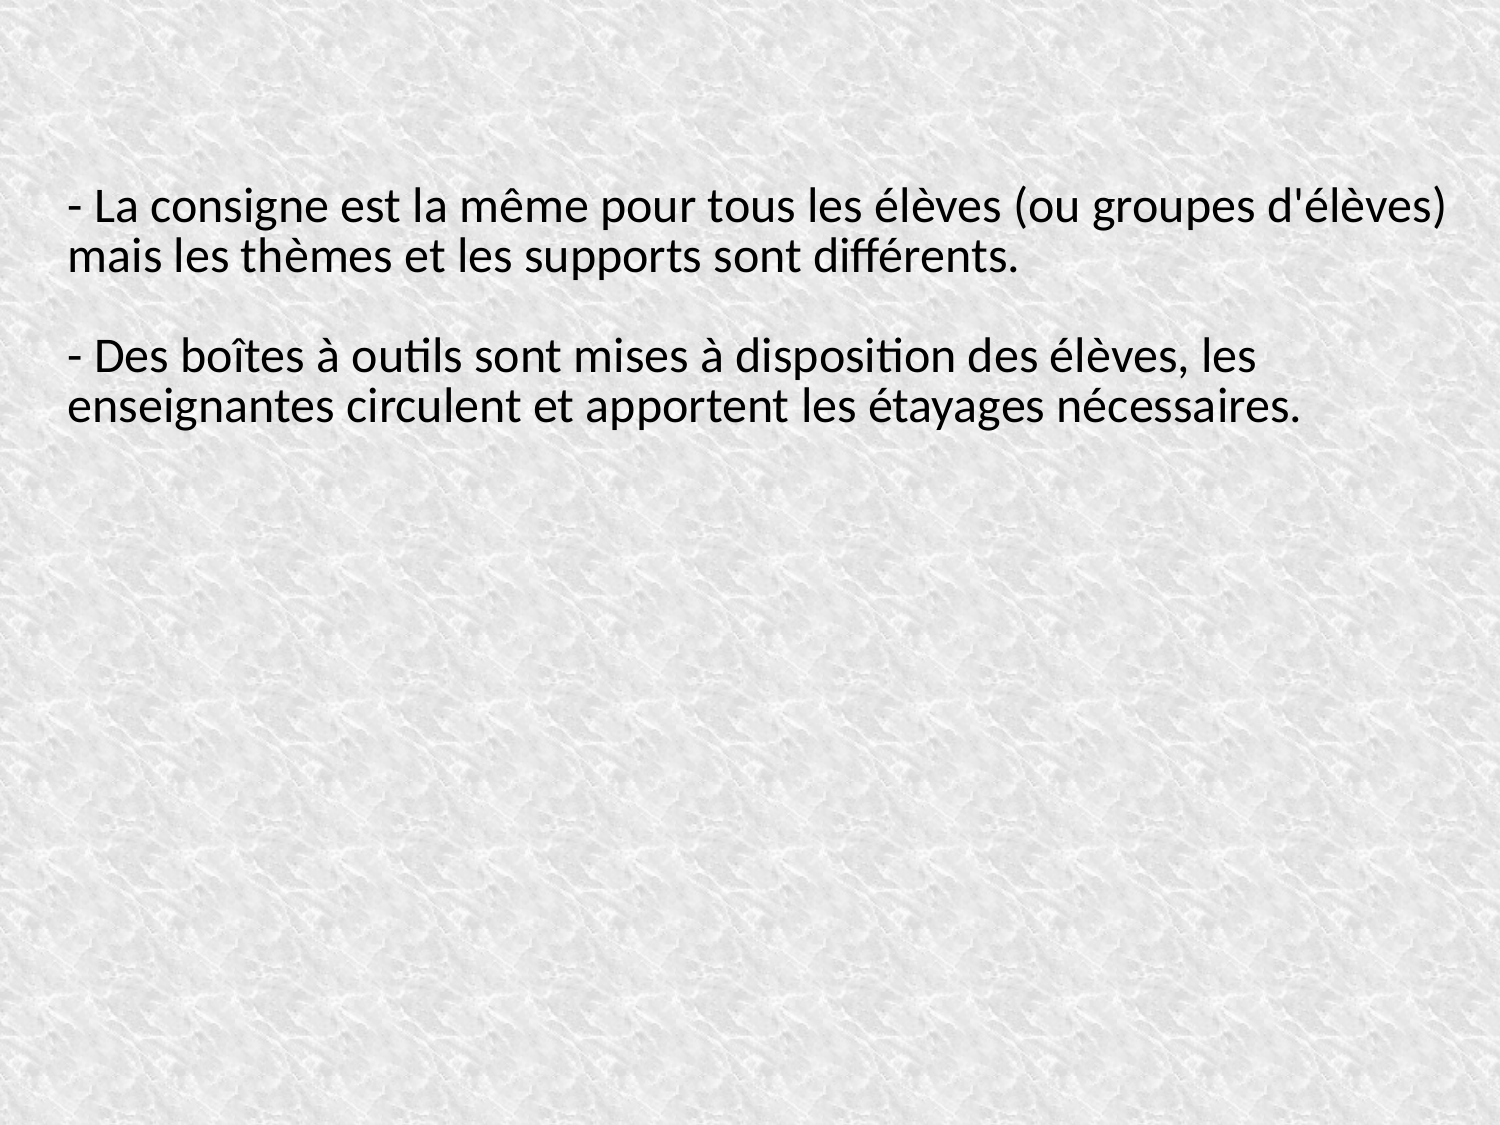

- La consigne est la même pour tous les élèves (ou groupes d'élèves) mais les thèmes et les supports sont différents.
- Des boîtes à outils sont mises à disposition des élèves, les enseignantes circulent et apportent les étayages nécessaires.